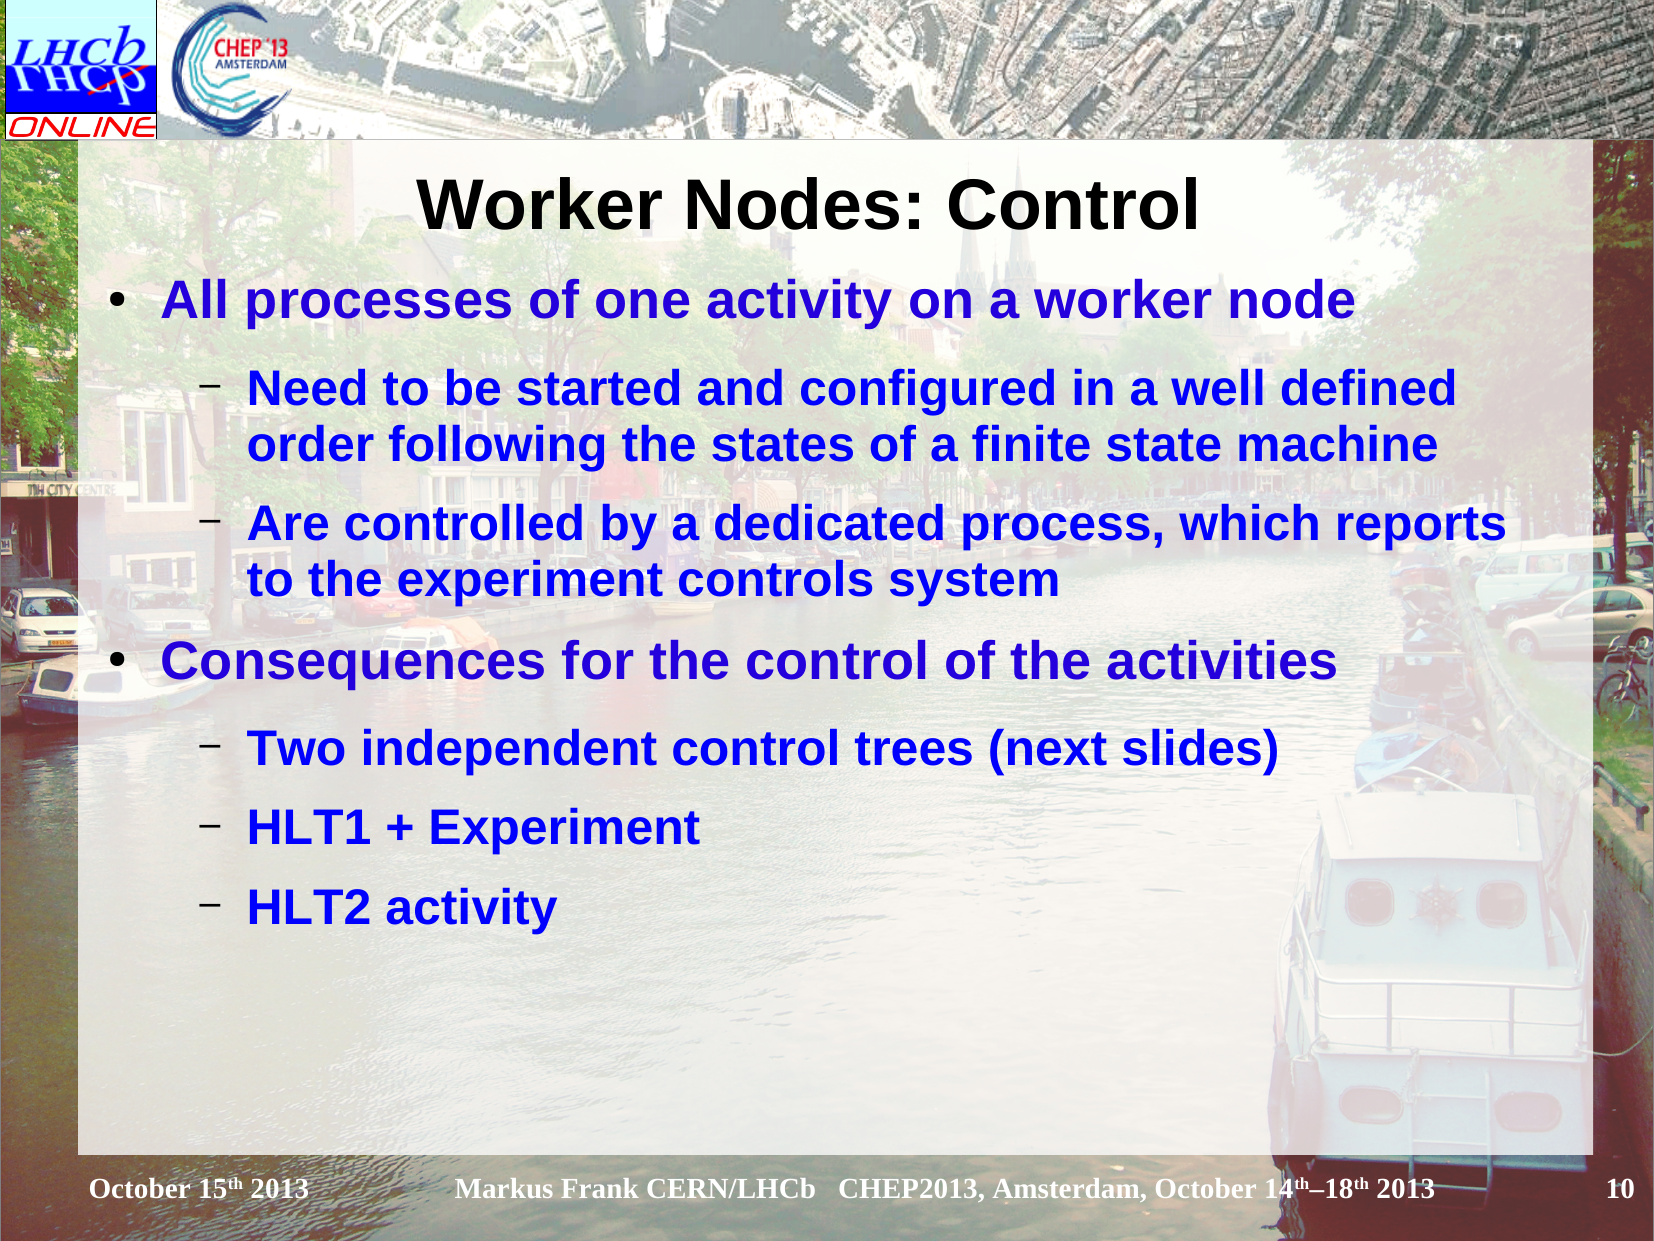

# Worker Nodes: Control
All processes of one activity on a worker node
Need to be started and configured in a well defined order following the states of a finite state machine
Are controlled by a dedicated process, which reports to the experiment controls system
Consequences for the control of the activities
Two independent control trees (next slides)
HLT1 + Experiment
HLT2 activity
10